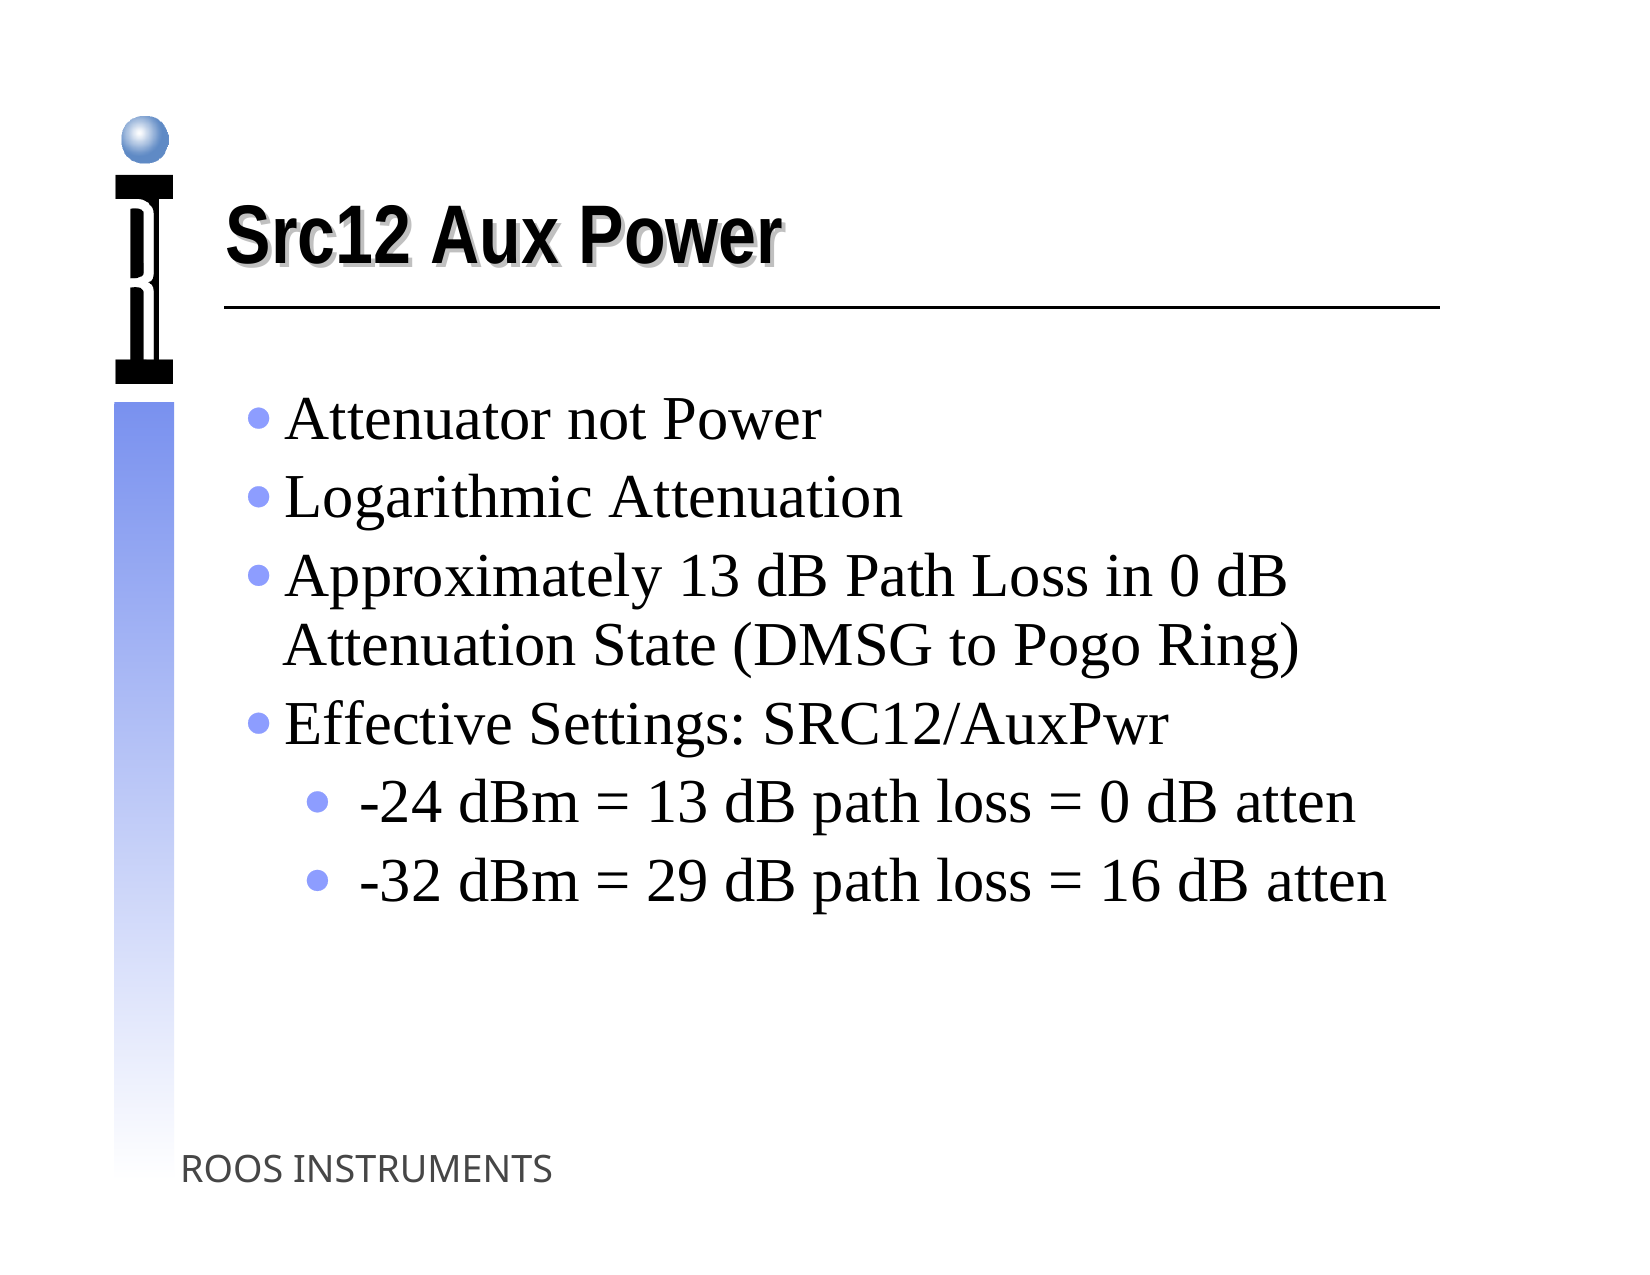

Src12 Aux Power
Attenuator not Power
Logarithmic Attenuation
Approximately 13 dB Path Loss in 0 dB Attenuation State (DMSG to Pogo Ring)
Effective Settings: SRC12/AuxPwr
 -24 dBm = 13 dB path loss = 0 dB atten
 -32 dBm = 29 dB path loss = 16 dB atten